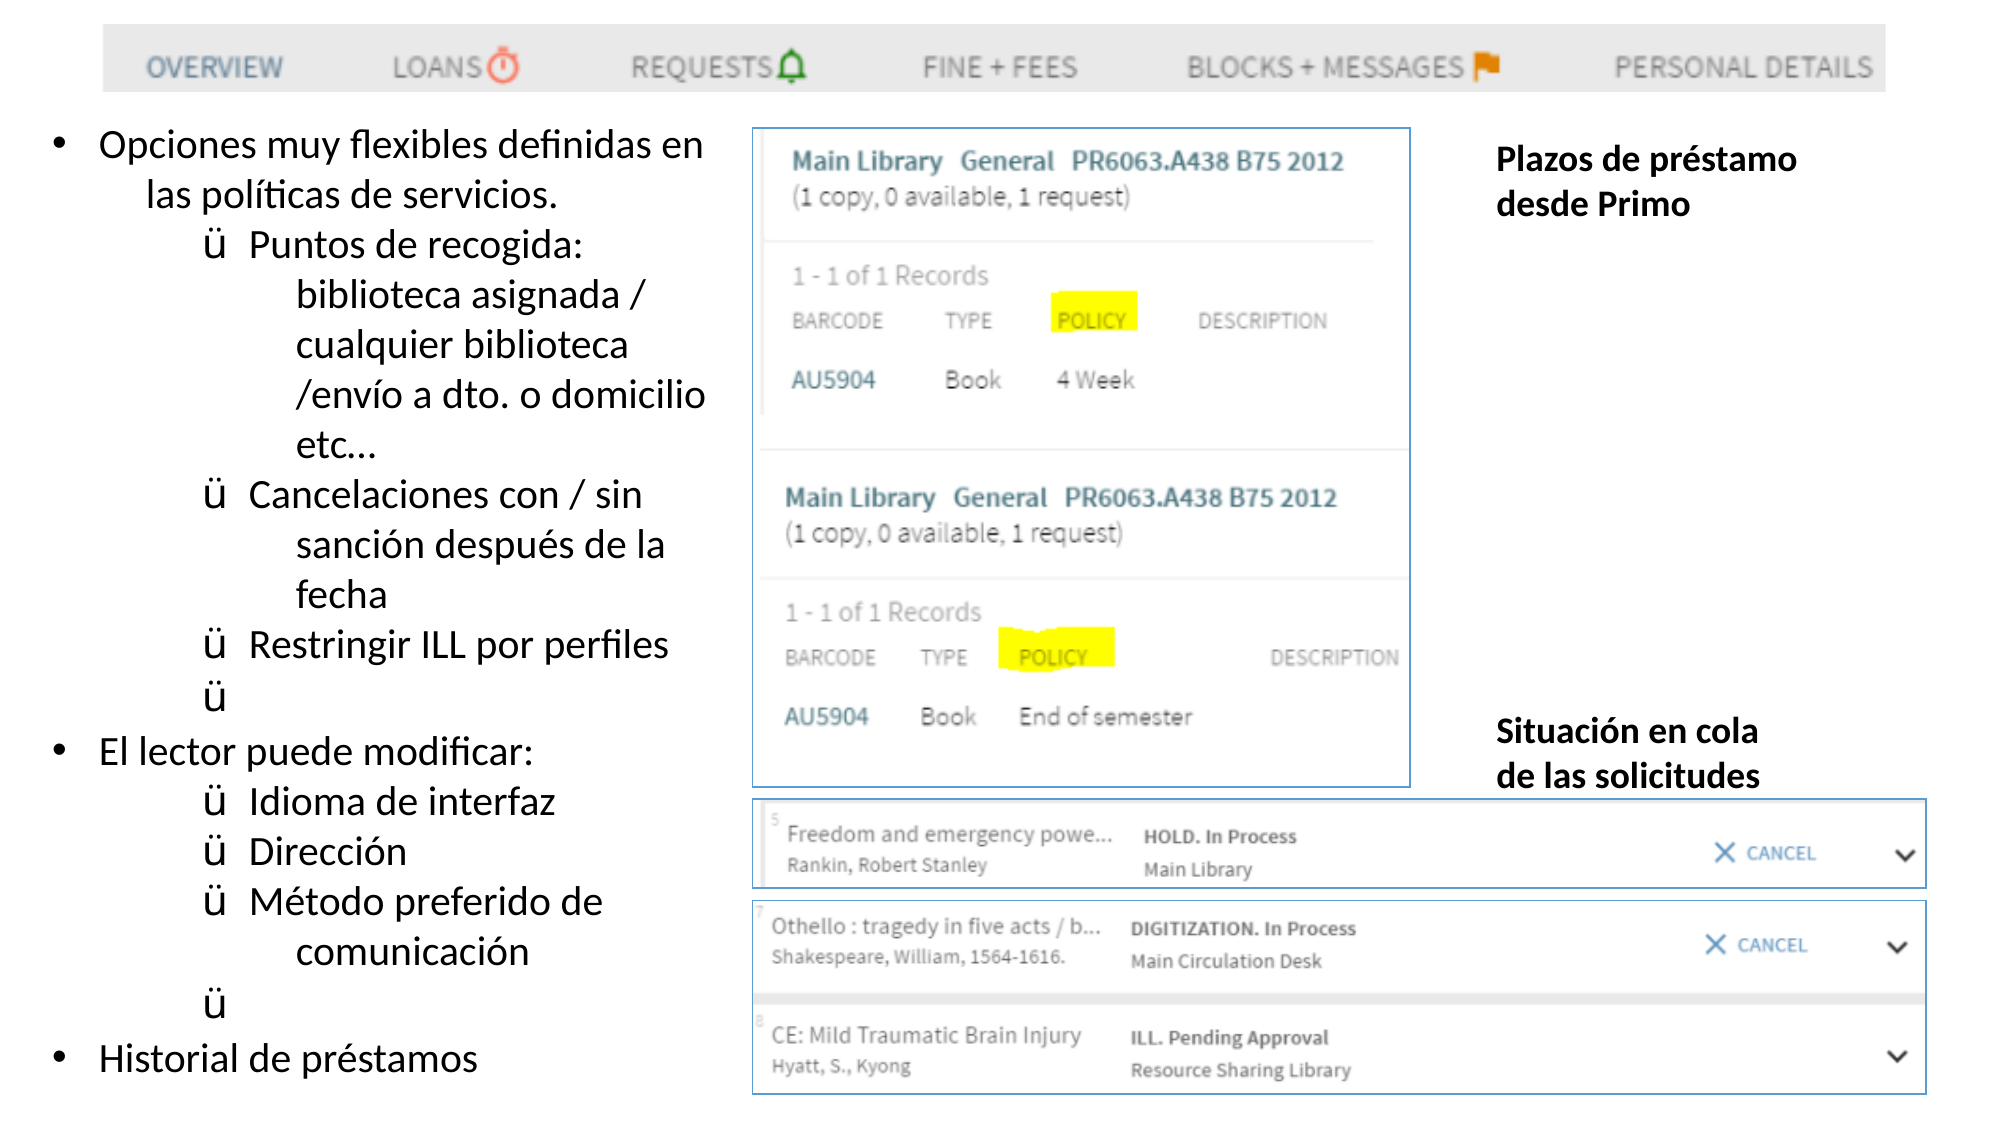

Opciones muy flexibles definidas en las políticas de servicios.
Puntos de recogida: biblioteca asignada / cualquier biblioteca /envío a dto. o domicilio etc…
Cancelaciones con / sin sanción después de la fecha
Restringir ILL por perfiles
El lector puede modificar:
Idioma de interfaz
Dirección
Método preferido de comunicación
Historial de préstamos
Plazos de préstamo desde Primo
Situación en cola de las solicitudes